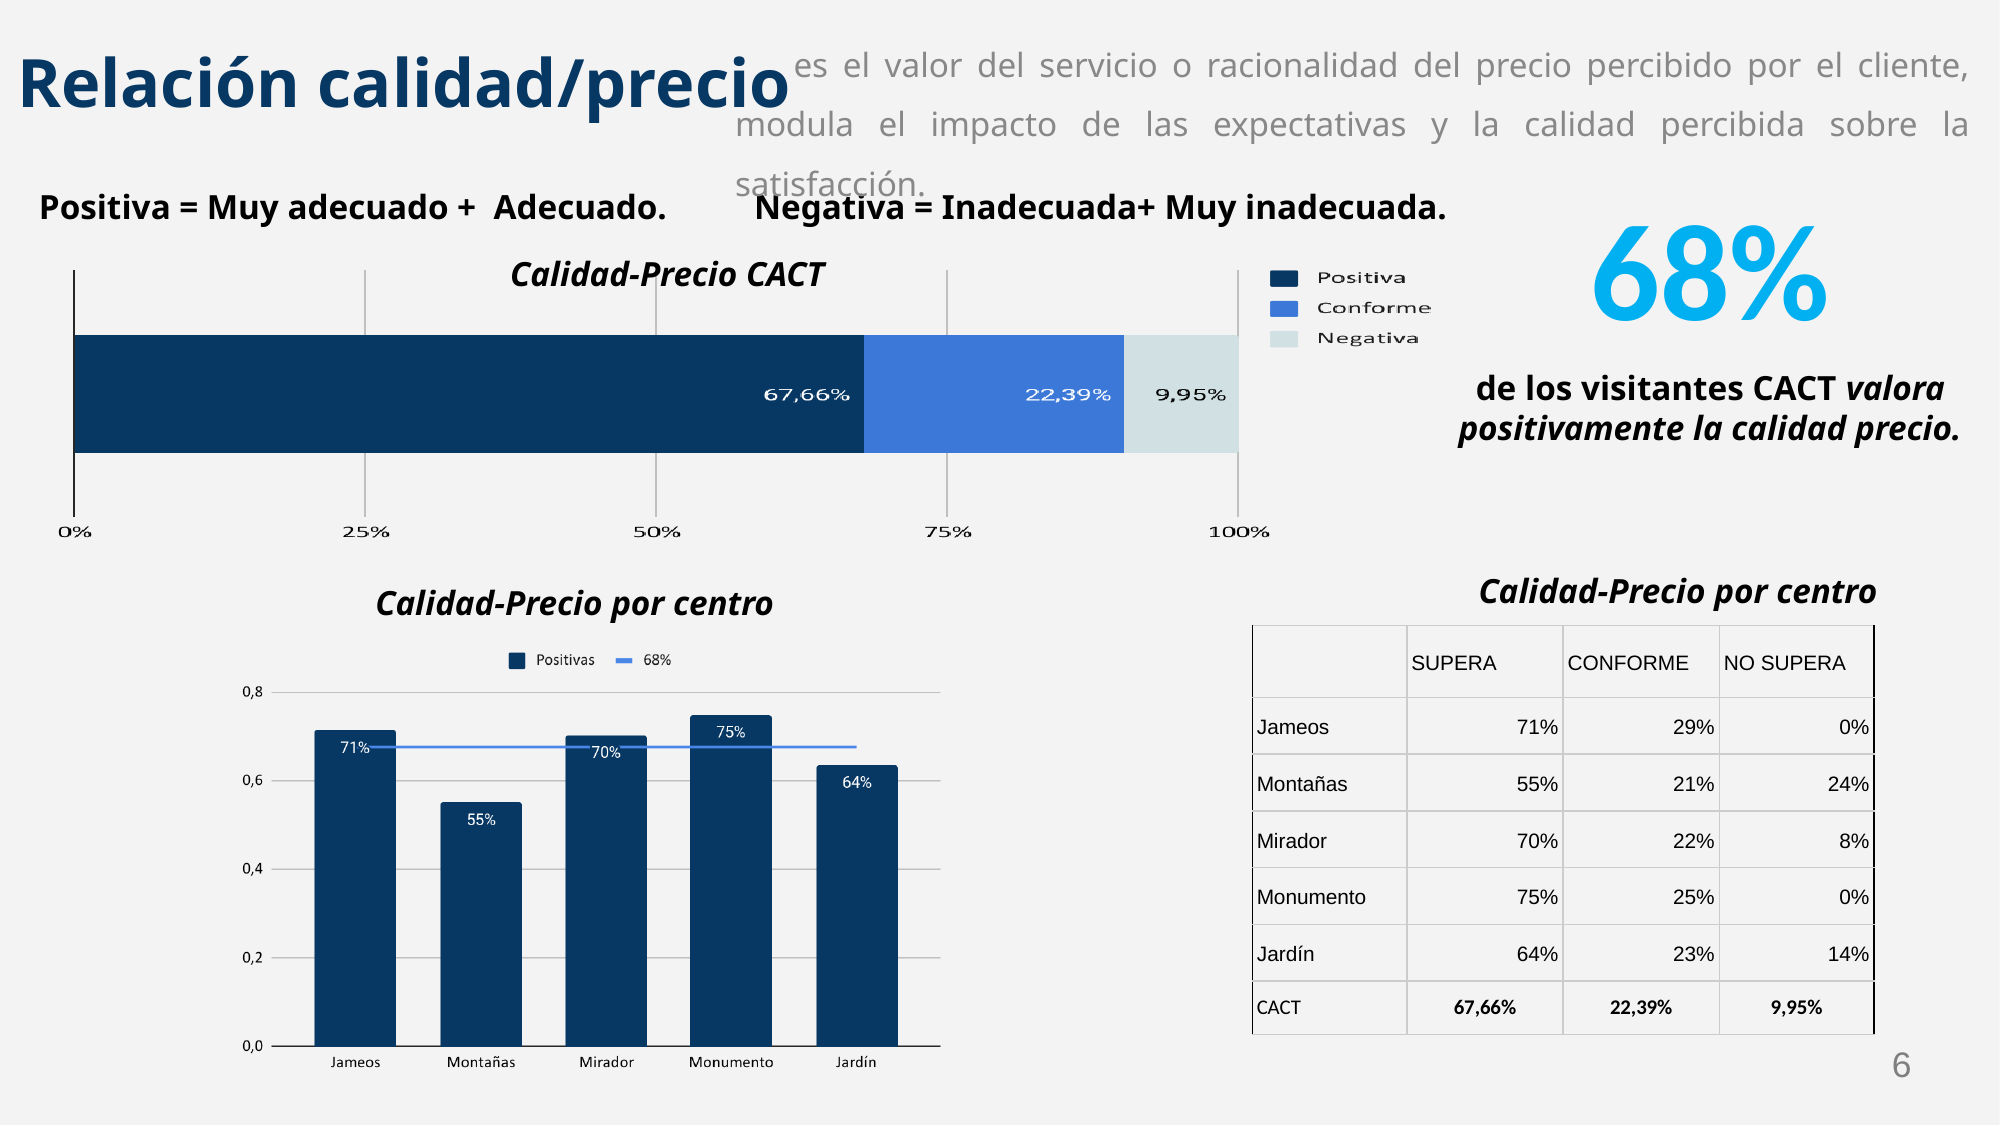

Relación calidad/precio
 es el valor del servicio o racionalidad del precio percibido por el cliente, modula el impacto de las expectativas y la calidad percibida sobre la satisfacción.
Positiva = Muy adecuado + Adecuado. Negativa = Inadecuada+ Muy inadecuada.
68%
de los visitantes CACT valora positivamente la calidad precio.
Calidad-Precio CACT
Calidad-Precio por centro
Calidad-Precio por centro
| | SUPERA | CONFORME | NO SUPERA |
| --- | --- | --- | --- |
| Jameos | 71% | 29% | 0% |
| Montañas | 55% | 21% | 24% |
| Mirador | 70% | 22% | 8% |
| Monumento | 75% | 25% | 0% |
| Jardín | 64% | 23% | 14% |
| CACT | 67,66% | 22,39% | 9,95% |